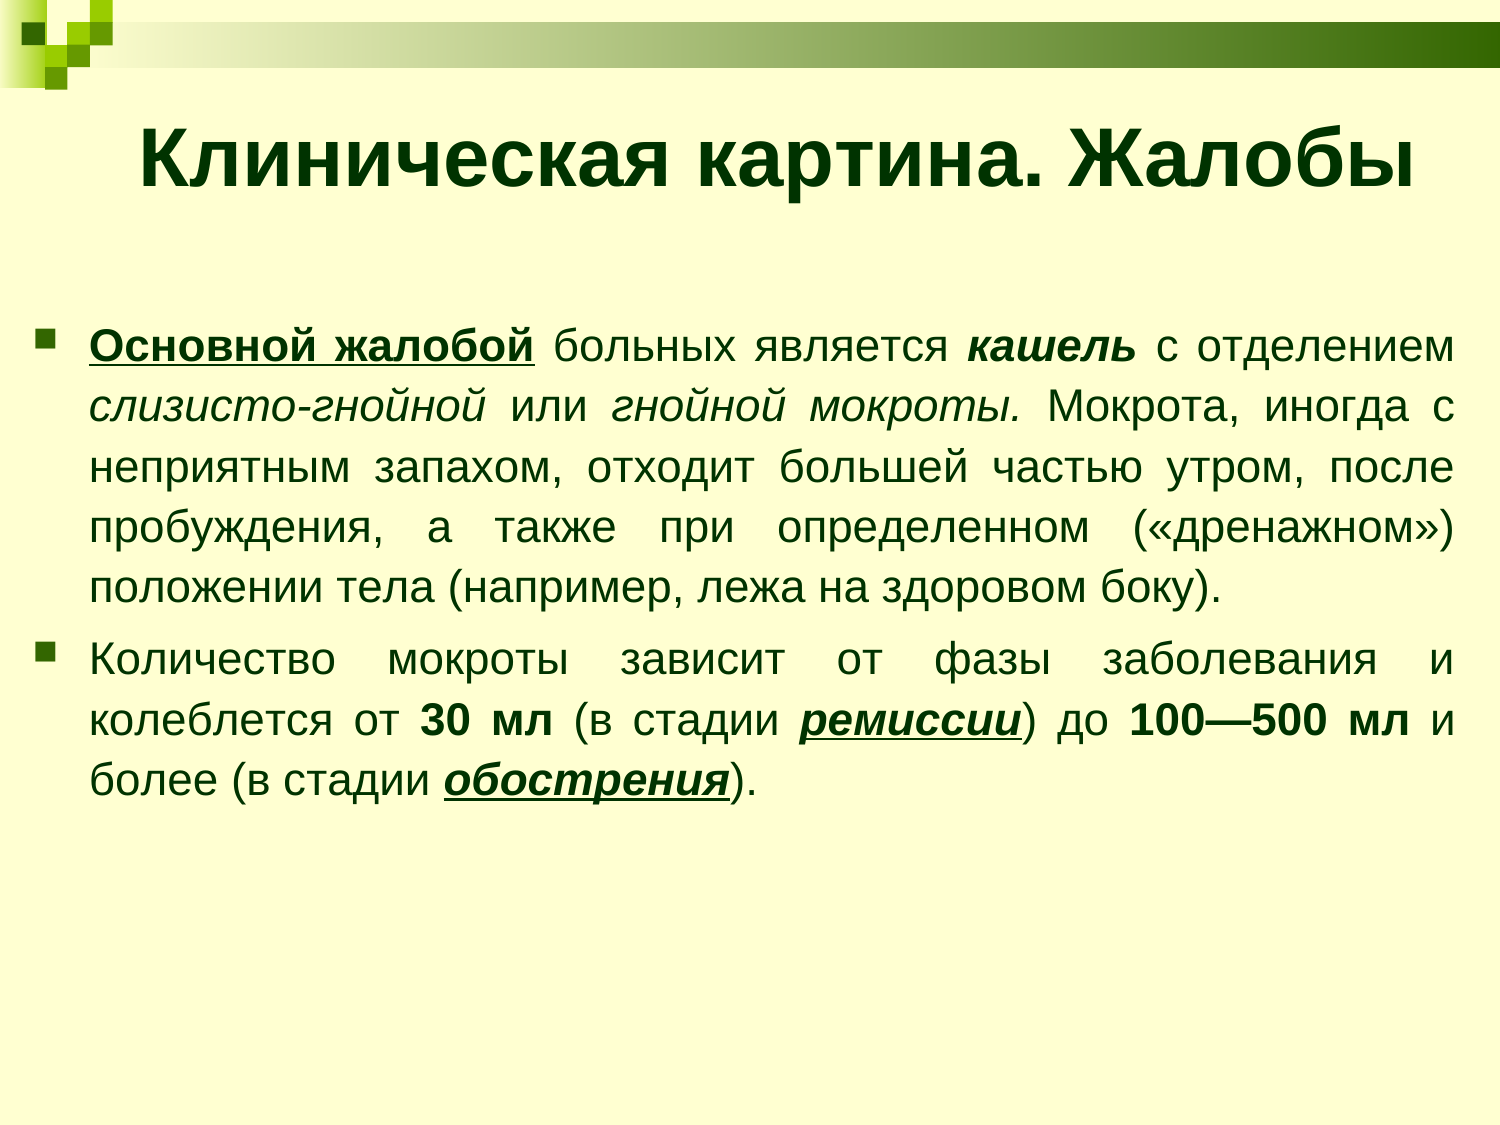

# Клиническая картина. Жалобы
Основной жалобой больных является кашель с отделением слизисто-гнойной или гнойной мокроты. Мокрота, иногда с неприятным запахом, отходит большей частью утром, после пробуждения, а также при определенном («дренажном») положении тела (например, лежа на здоровом боку).
Количество мокроты зависит от фазы заболевания и колеблется от 30 мл (в стадии ремиссии) до 100—500 мл и более (в стадии обострения).